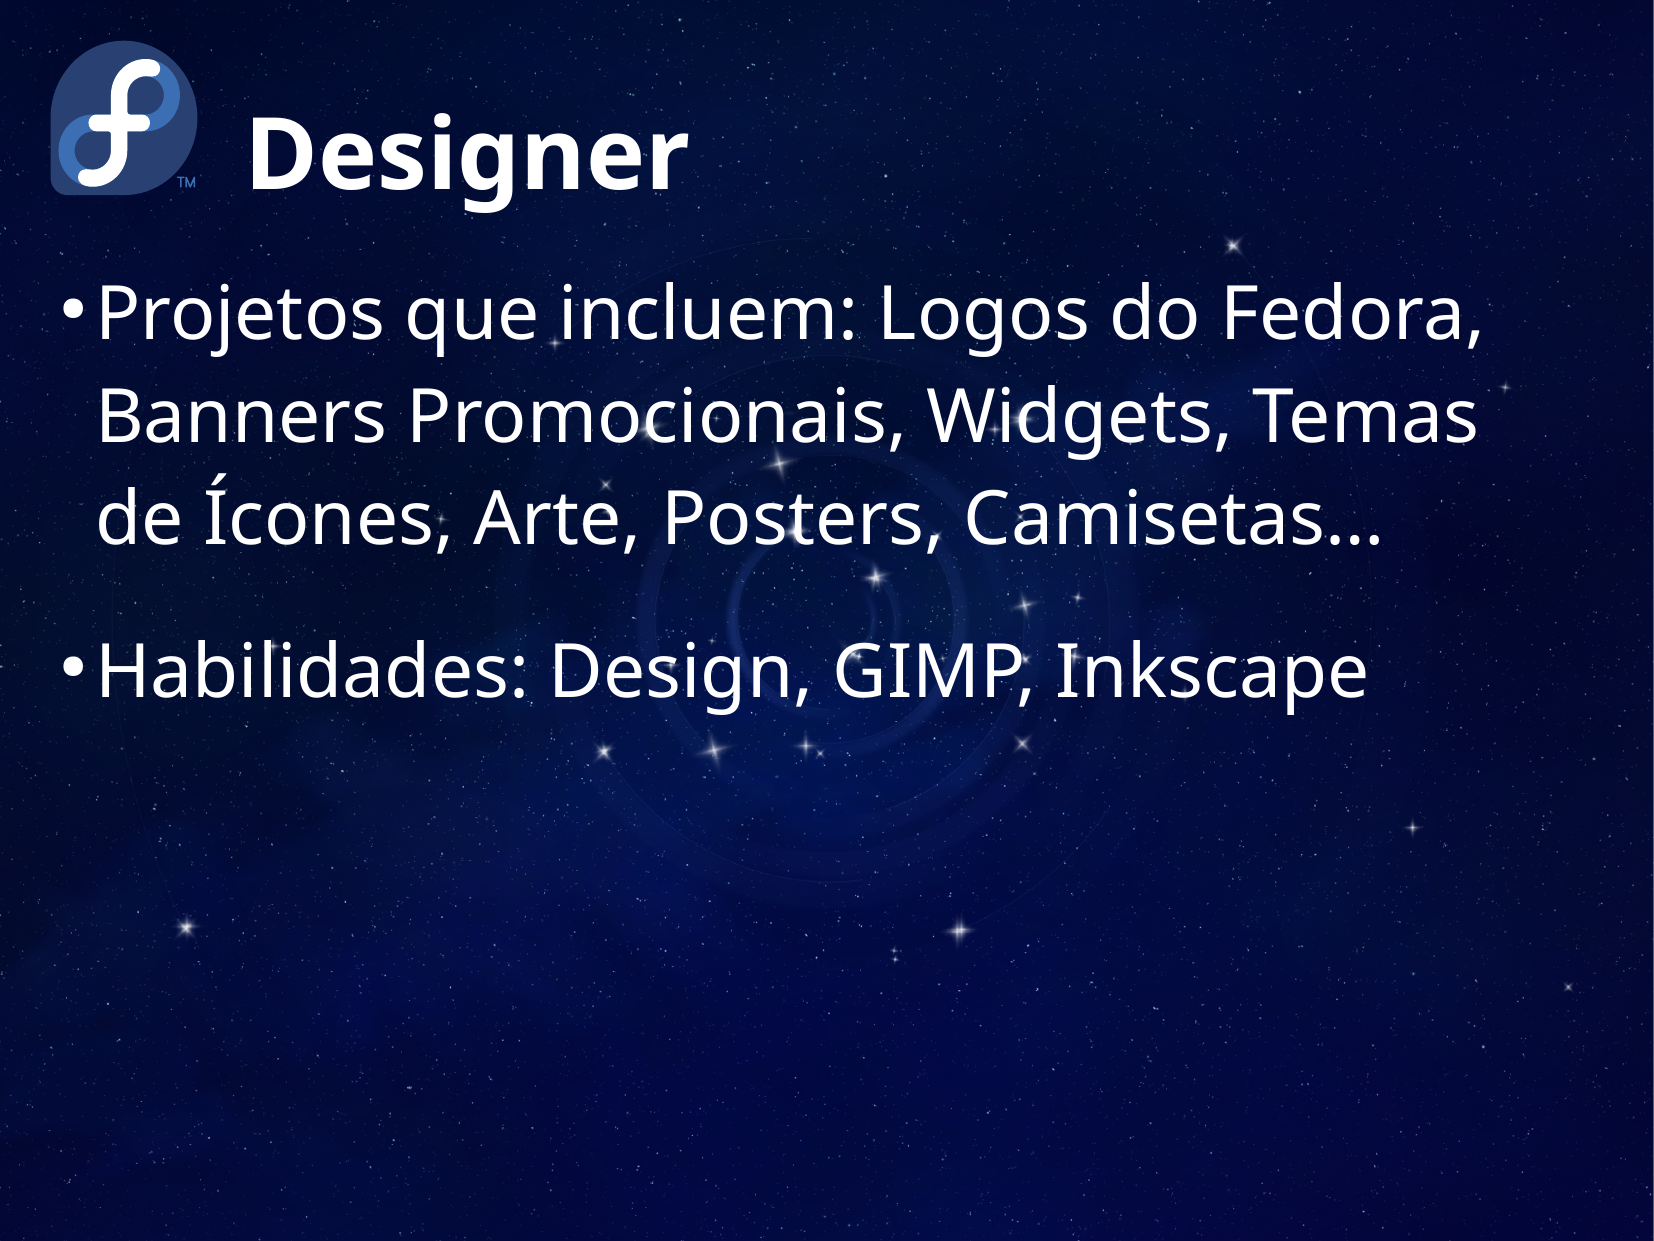

Designer
Projetos que incluem: Logos do Fedora, Banners Promocionais, Widgets, Temas de Ícones, Arte, Posters, Camisetas…
Habilidades: Design, GIMP, Inkscape